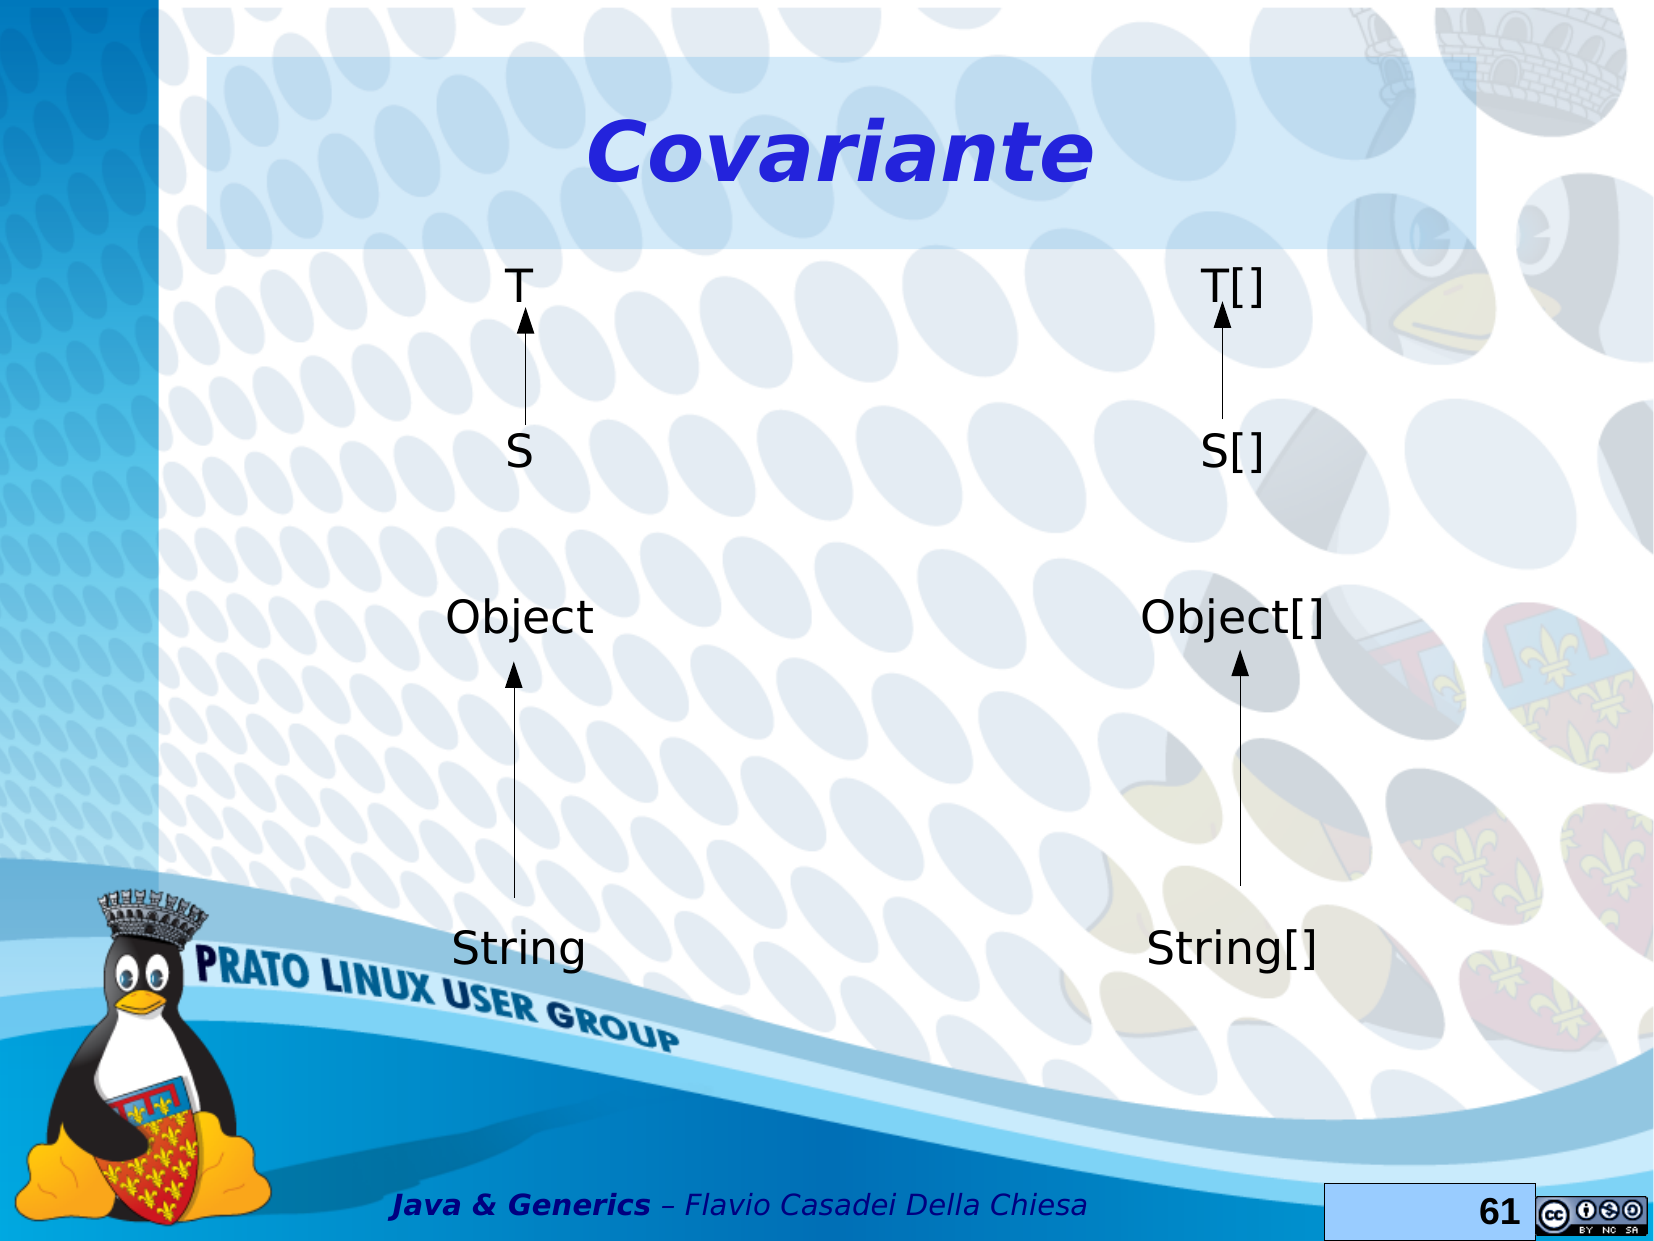

# Covariante
T
S
Object
String
T[]
S[]
Object[]
String[]